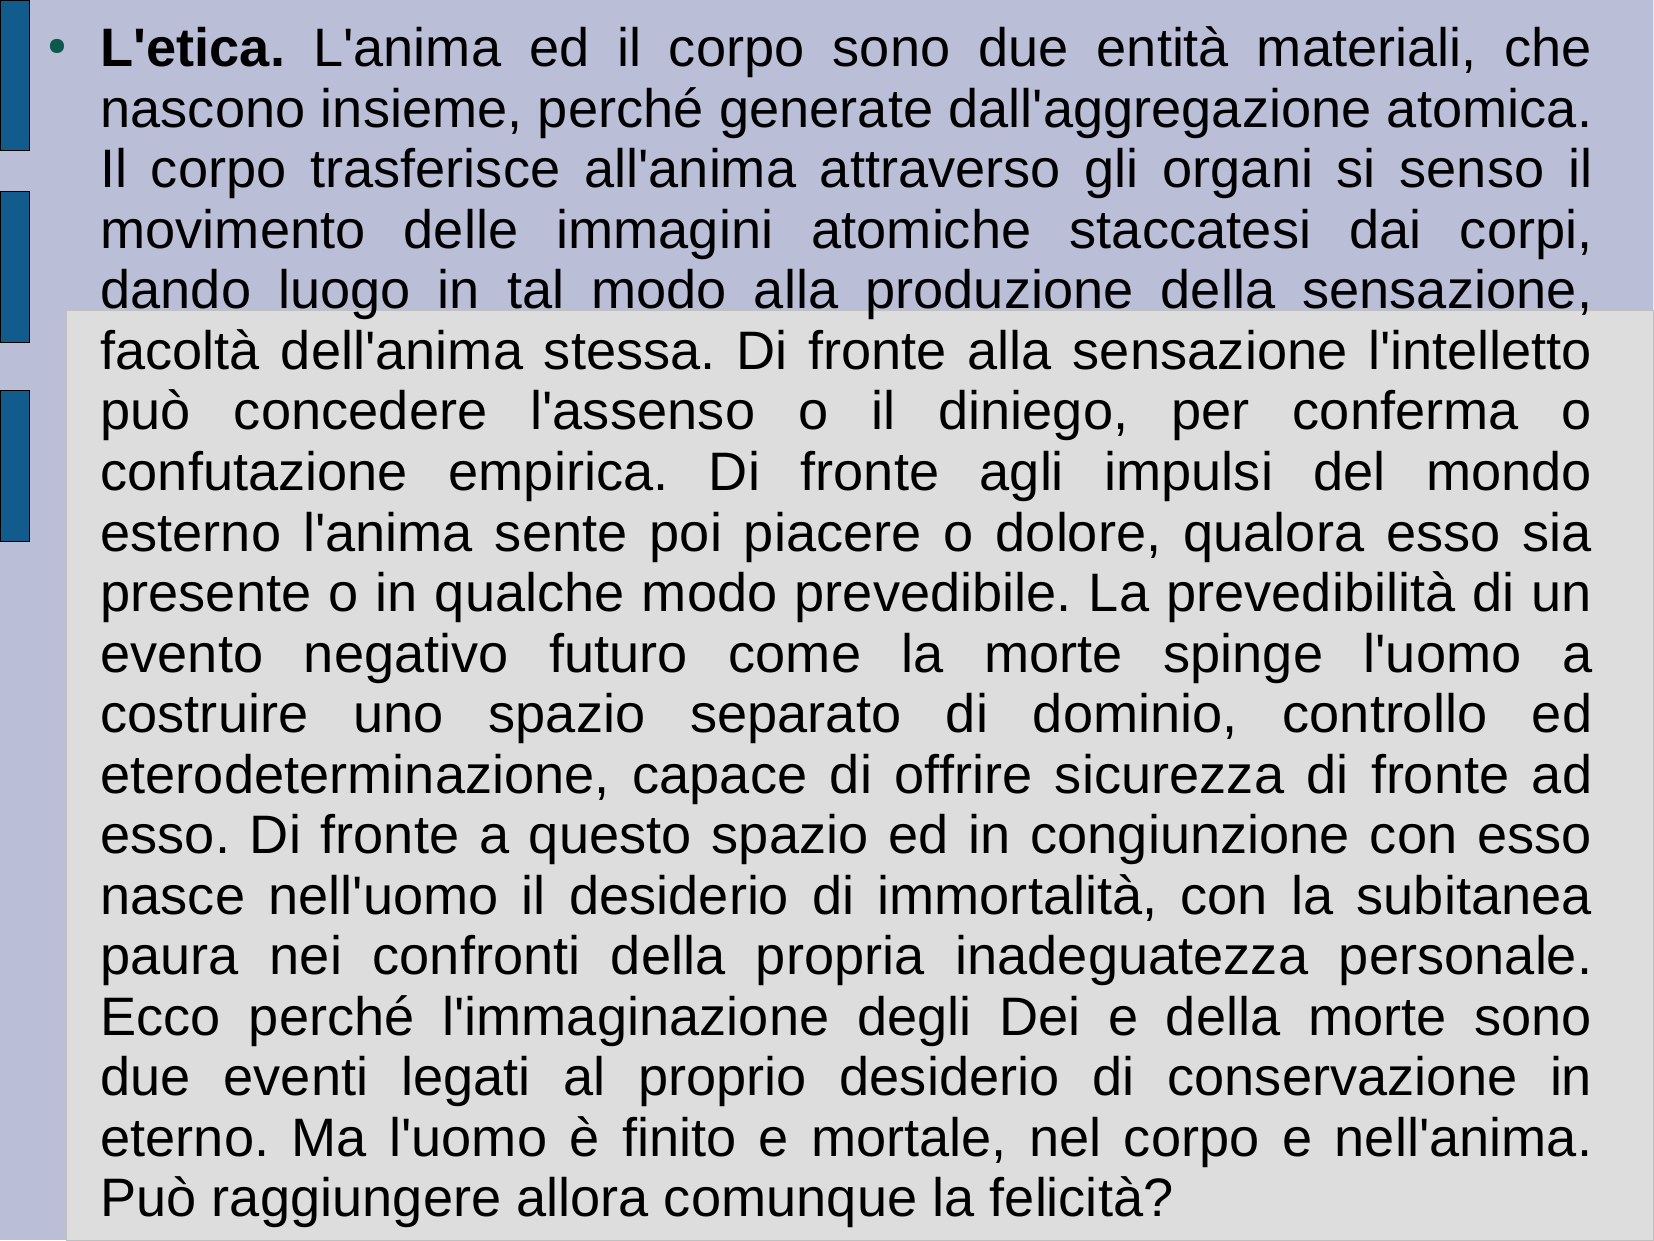

L'etica. L'anima ed il corpo sono due entità materiali, che nascono insieme, perché generate dall'aggregazione atomica. Il corpo trasferisce all'anima attraverso gli organi si senso il movimento delle immagini atomiche staccatesi dai corpi, dando luogo in tal modo alla produzione della sensazione, facoltà dell'anima stessa. Di fronte alla sensazione l'intelletto può concedere l'assenso o il diniego, per conferma o confutazione empirica. Di fronte agli impulsi del mondo esterno l'anima sente poi piacere o dolore, qualora esso sia presente o in qualche modo prevedibile. La prevedibilità di un evento negativo futuro come la morte spinge l'uomo a costruire uno spazio separato di dominio, controllo ed eterodeterminazione, capace di offrire sicurezza di fronte ad esso. Di fronte a questo spazio ed in congiunzione con esso nasce nell'uomo il desiderio di immortalità, con la subitanea paura nei confronti della propria inadeguatezza personale. Ecco perché l'immaginazione degli Dei e della morte sono due eventi legati al proprio desiderio di conservazione in eterno. Ma l'uomo è finito e mortale, nel corpo e nell'anima. Può raggiungere allora comunque la felicità?
#